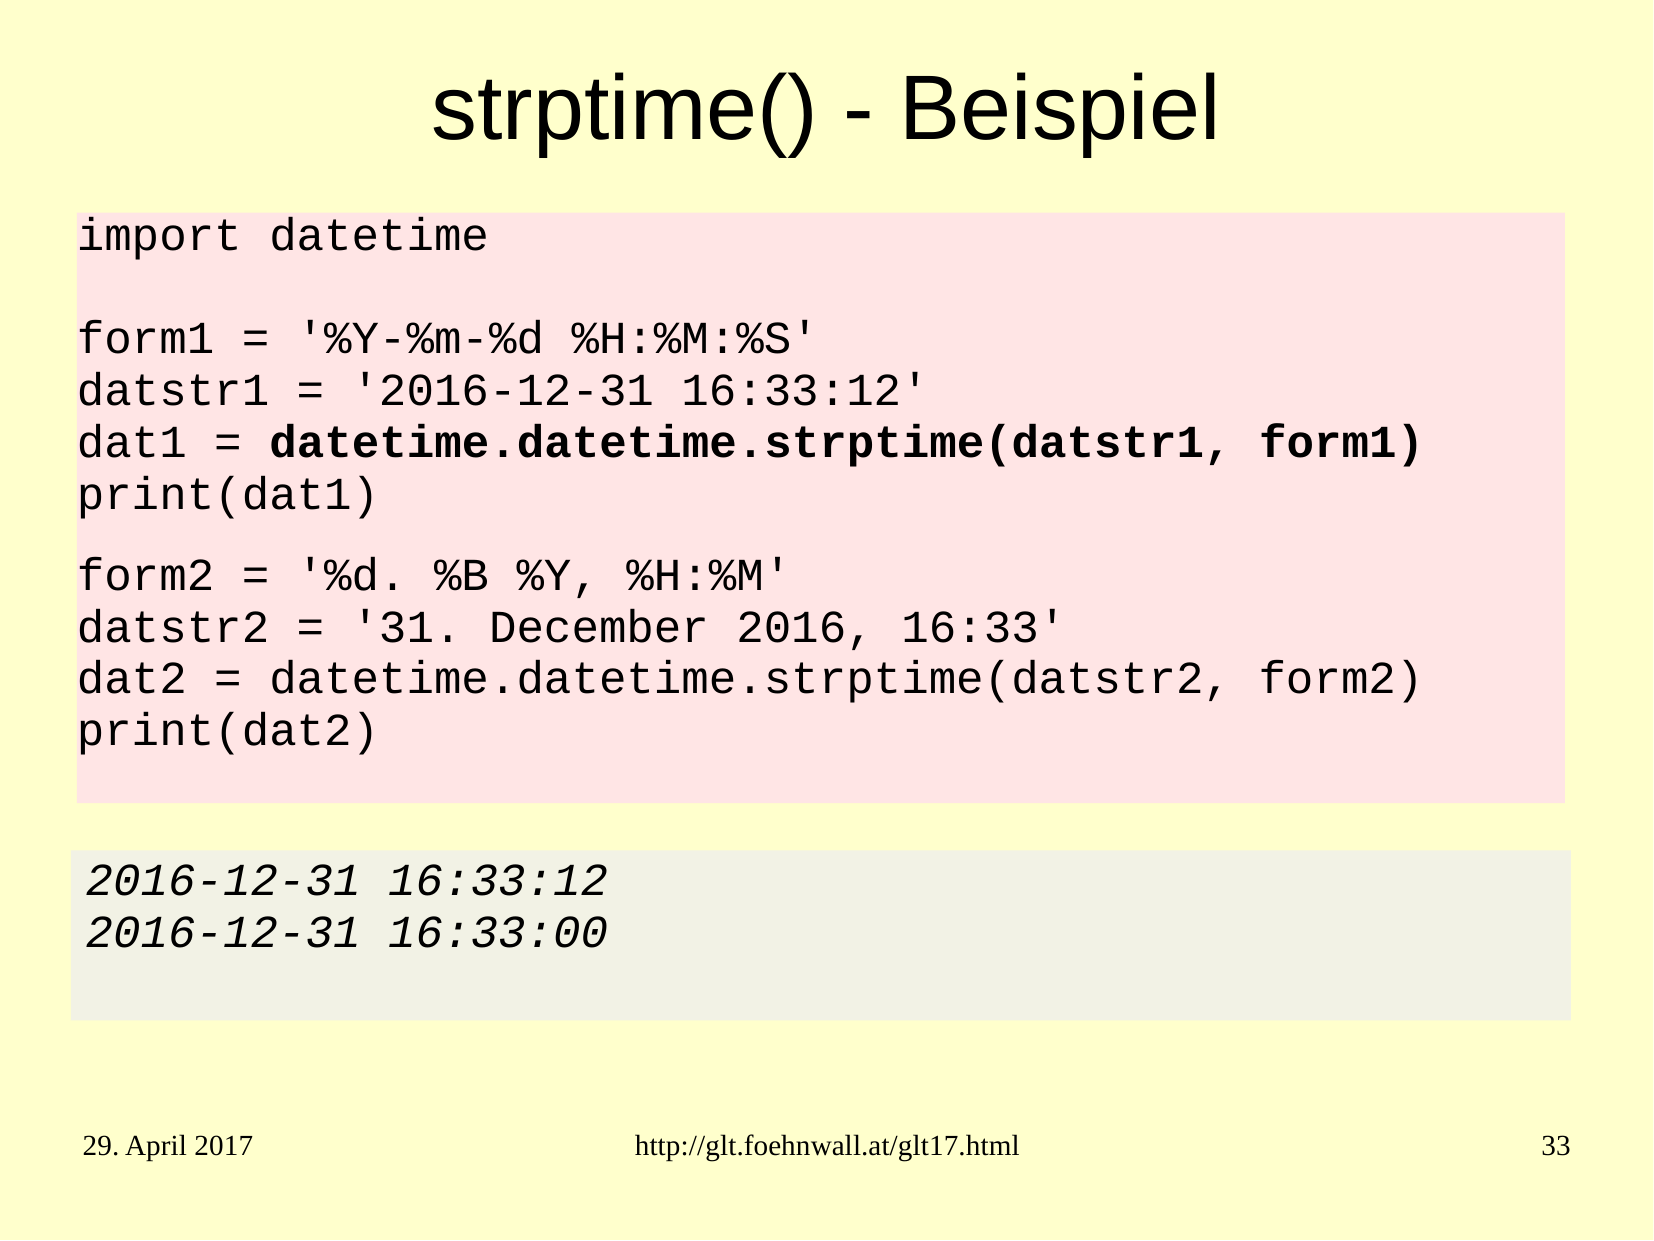

# strptime() - Beispiel
import datetime
form1 = '%Y-%m-%d %H:%M:%S'
datstr1 = '2016-12-31 16:33:12'
dat1 = datetime.datetime.strptime(datstr1, form1)
print(dat1)
form2 = '%d. %B %Y, %H:%M'
datstr2 = '31. December 2016, 16:33'
dat2 = datetime.datetime.strptime(datstr2, form2)
print(dat2)
2016-12-31 16:33:12
2016-12-31 16:33:00
29. April 2017
http://glt.foehnwall.at/glt17.html
33